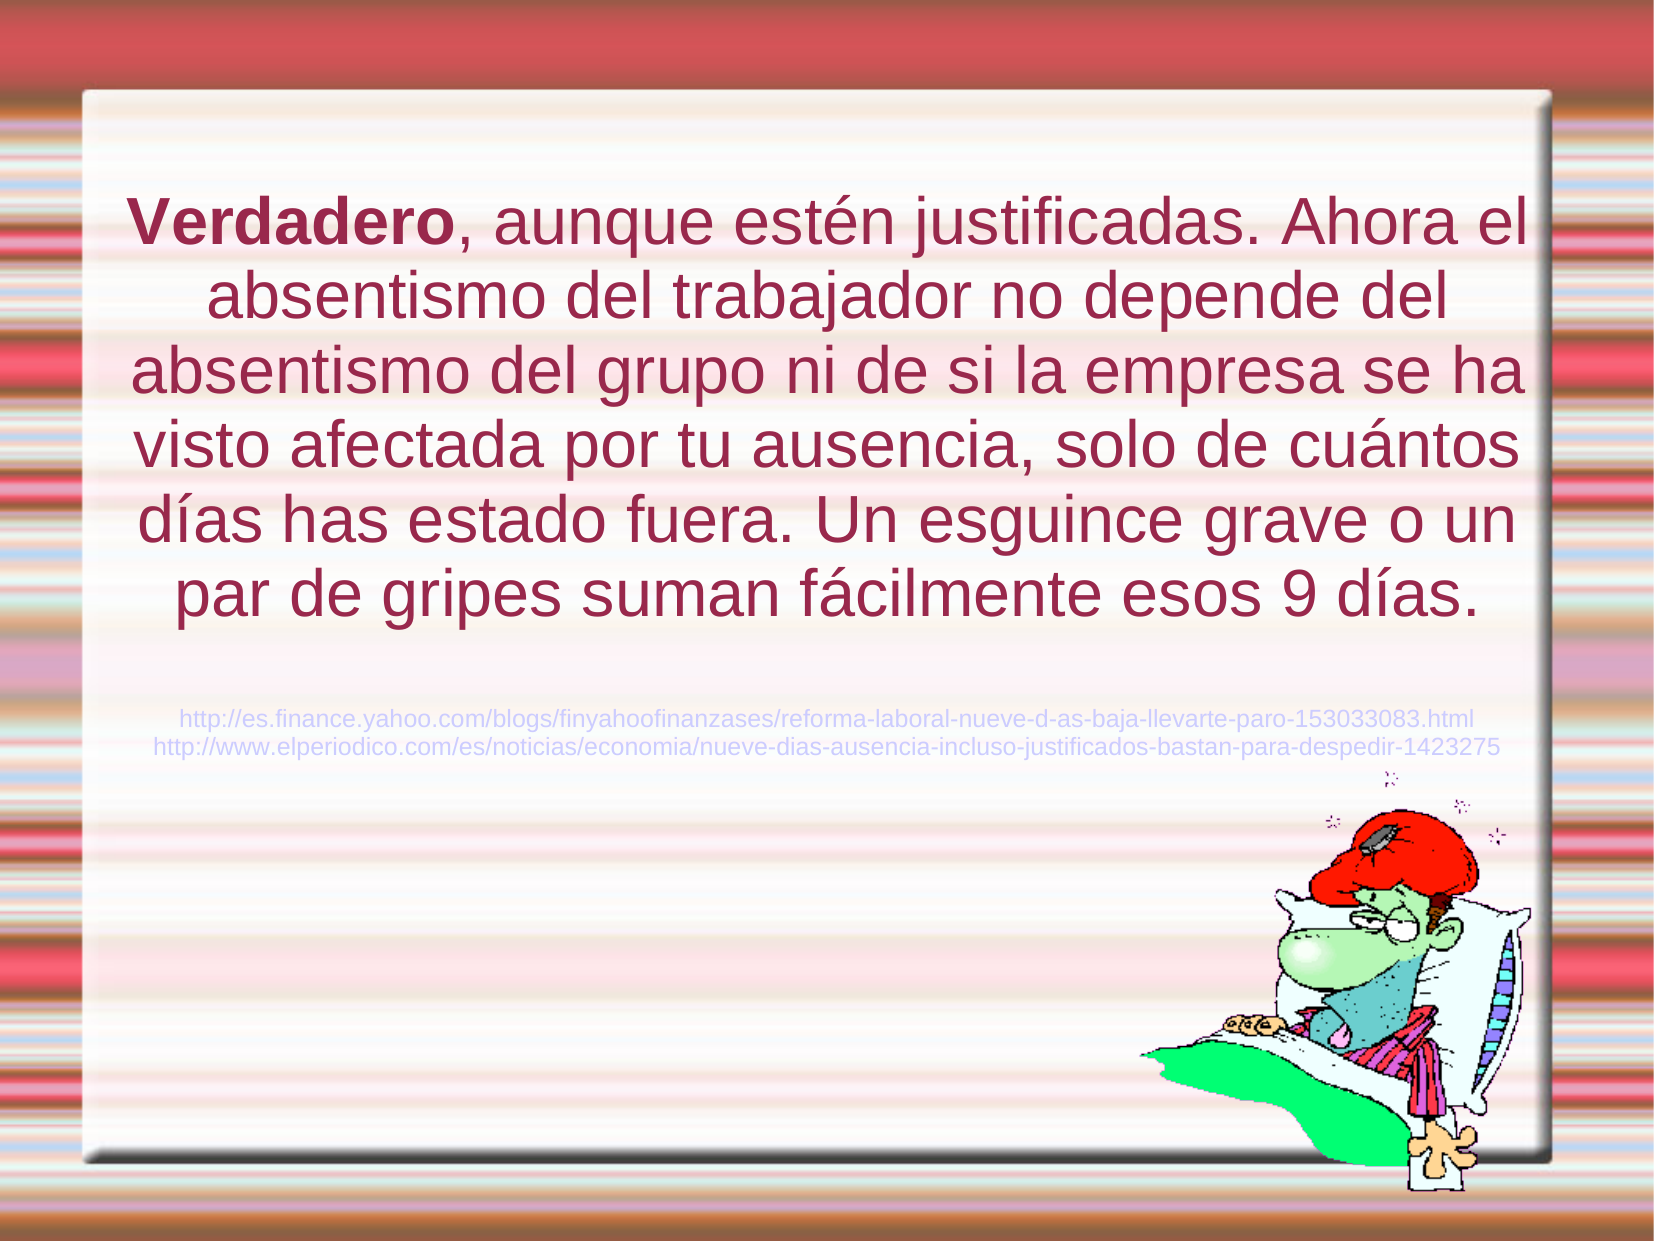

Verdadero, aunque estén justificadas. Ahora el absentismo del trabajador no depende del absentismo del grupo ni de si la empresa se ha visto afectada por tu ausencia, solo de cuántos días has estado fuera. Un esguince grave o un par de gripes suman fácilmente esos 9 días.
http://es.finance.yahoo.com/blogs/finyahoofinanzases/reforma-laboral-nueve-d-as-baja-llevarte-paro-153033083.html
http://www.elperiodico.com/es/noticias/economia/nueve-dias-ausencia-incluso-justificados-bastan-para-despedir-1423275